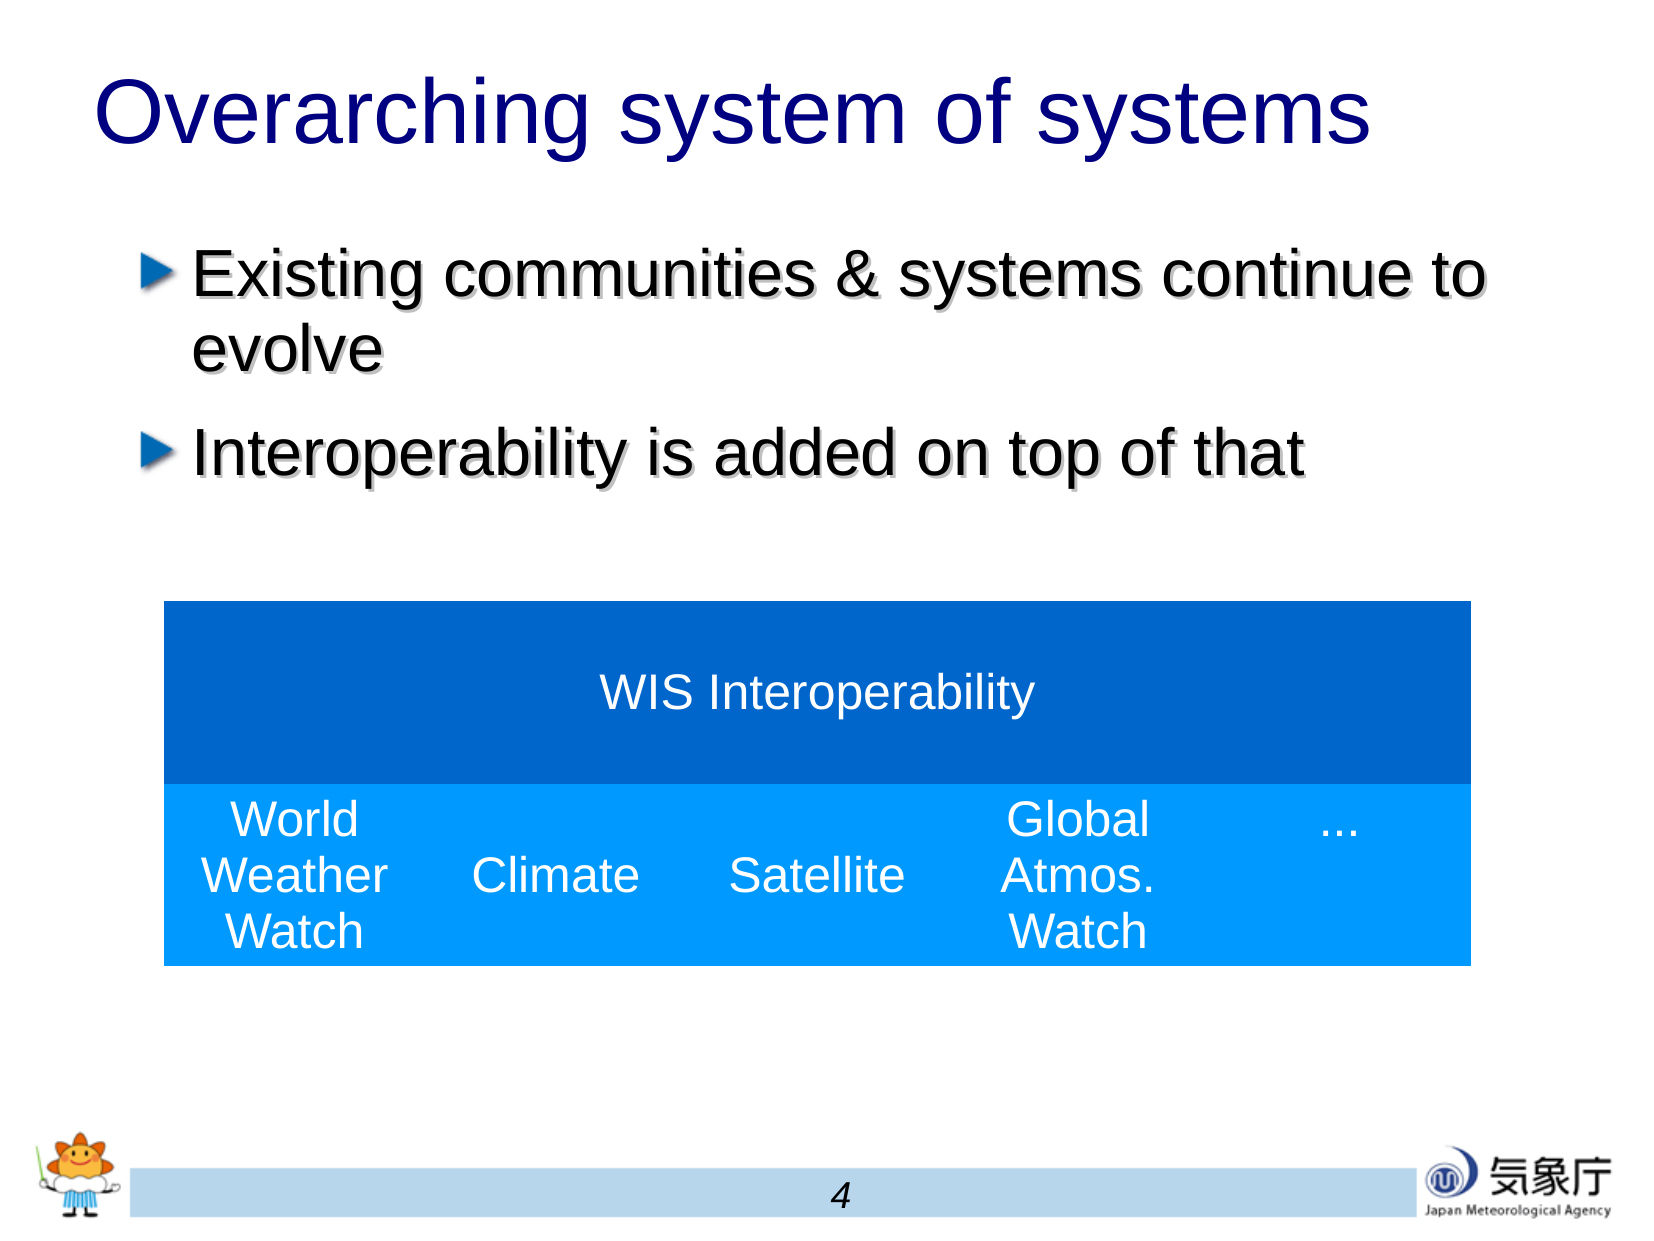

# Overarching system of systems
Existing communities & systems continue to evolve
Interoperability is added on top of that
| WIS Interoperability | | | | |
| --- | --- | --- | --- | --- |
| World Weather Watch | Climate | Satellite | Global Atmos. Watch | ... |